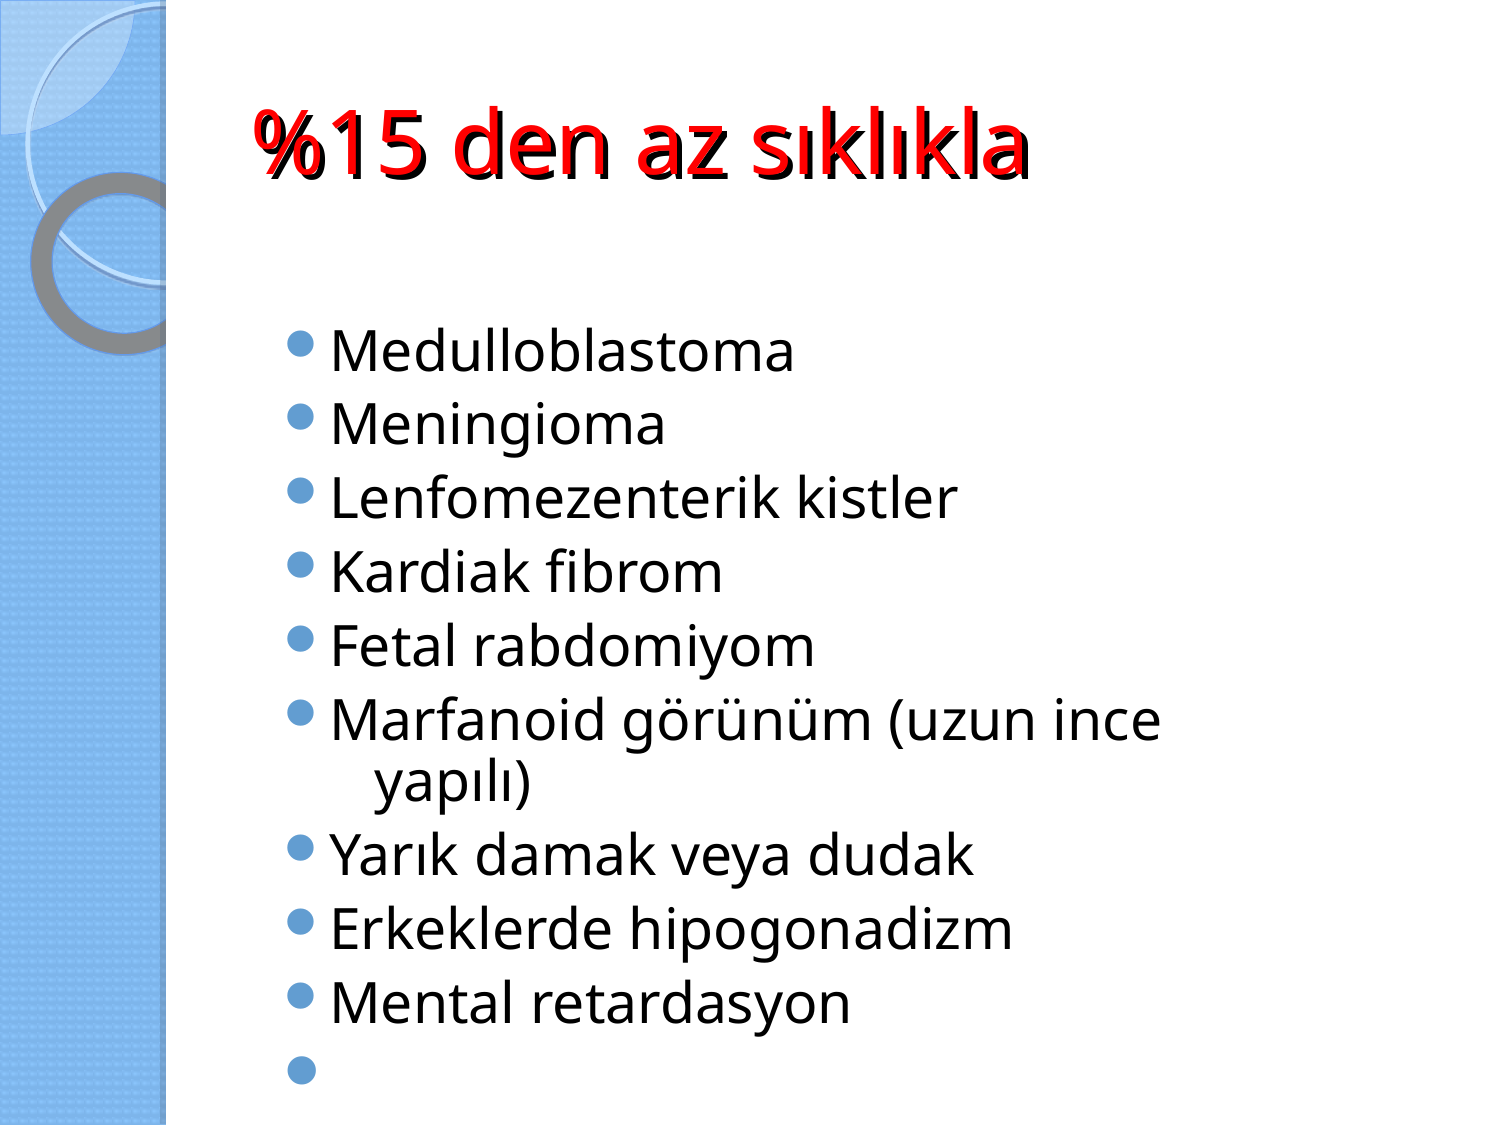

# %15 den az sıklıkla
Medulloblastoma
Meningioma
Lenfomezenterik kistler
Kardiak fibrom
Fetal rabdomiyom
Marfanoid görünüm (uzun ince yapılı)
Yarık damak veya dudak
Erkeklerde hipogonadizm
Mental retardasyon